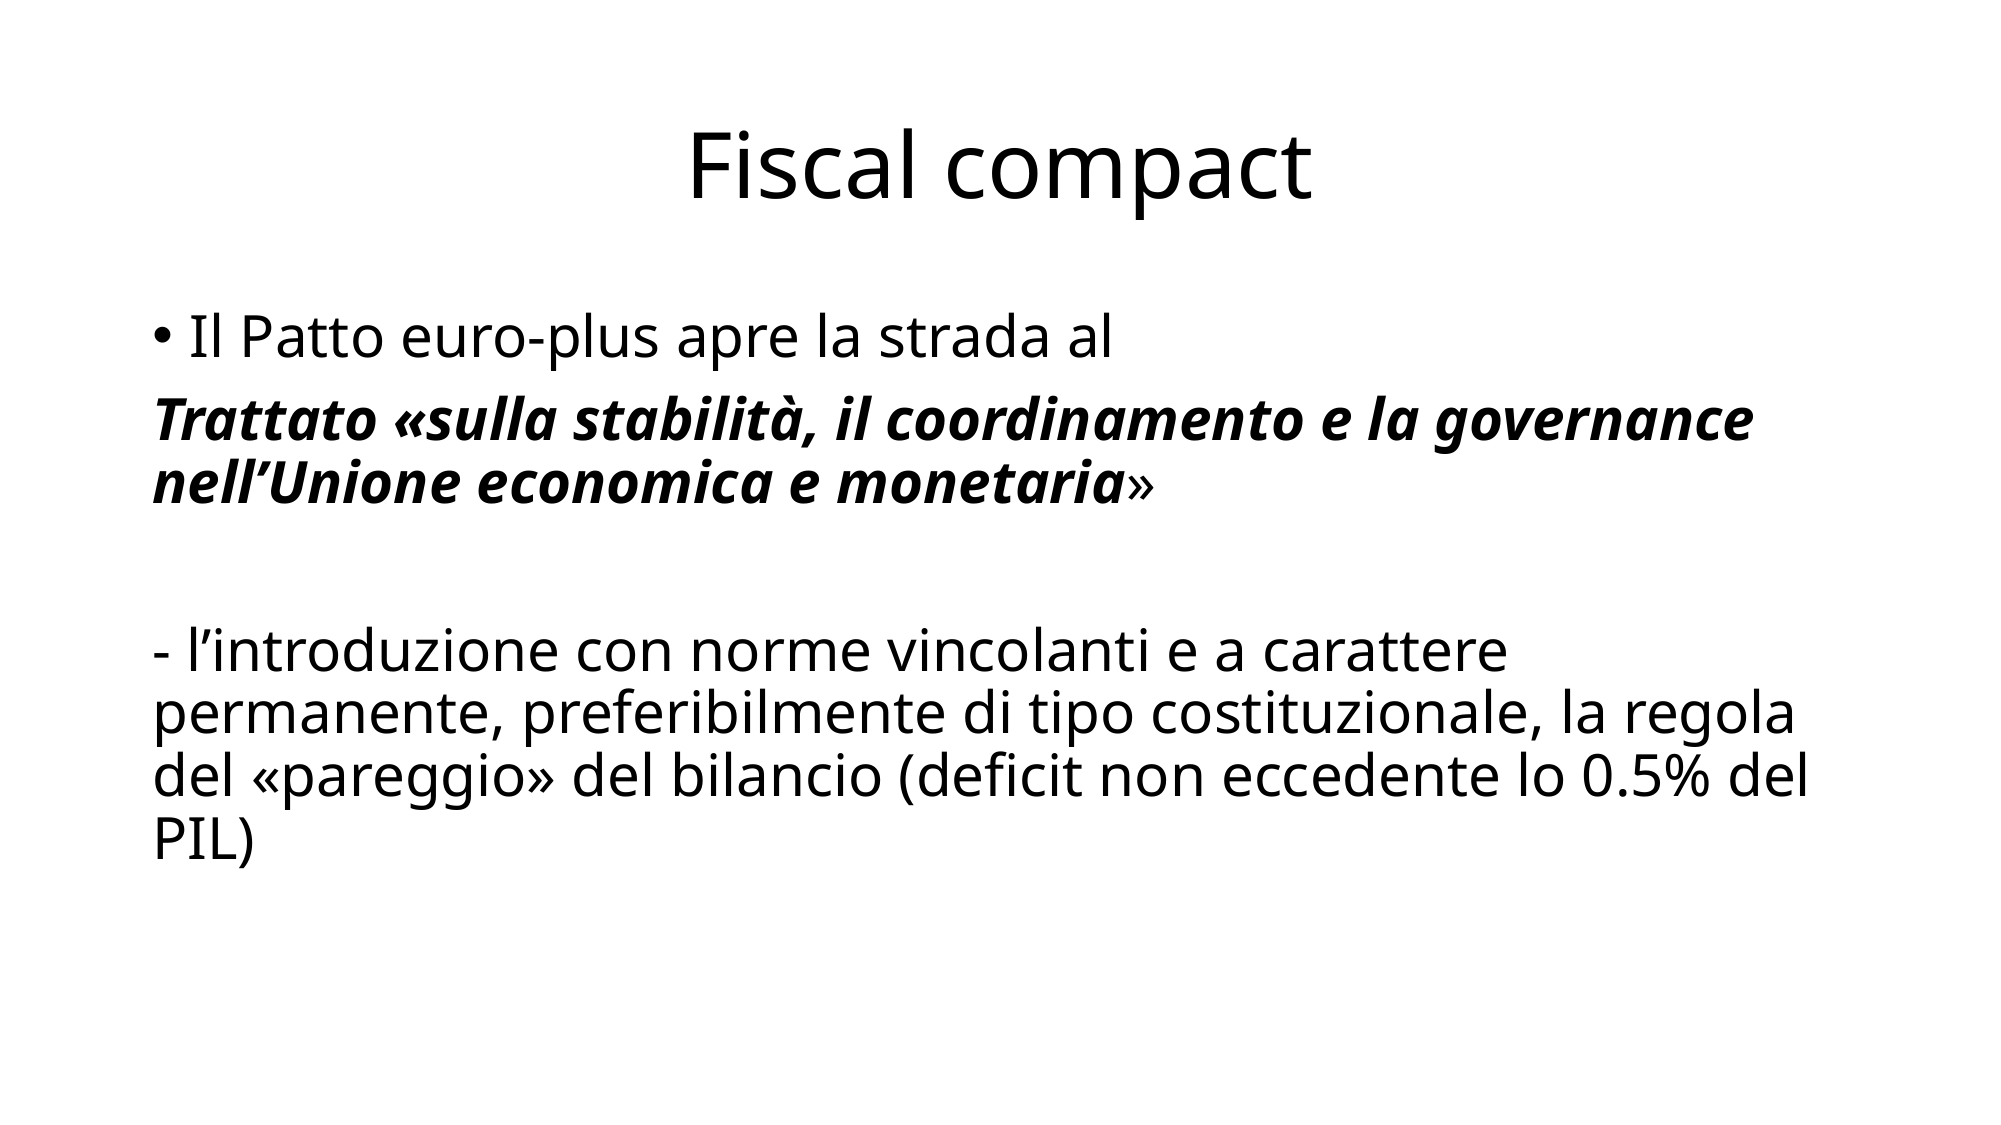

# Fiscal compact
Il Patto euro-plus apre la strada al
Trattato «sulla stabilità, il coordinamento e la governance nell’Unione economica e monetaria»
- l’introduzione con norme vincolanti e a carattere permanente, preferibilmente di tipo costituzionale, la regola del «pareggio» del bilancio (deficit non eccedente lo 0.5% del PIL)